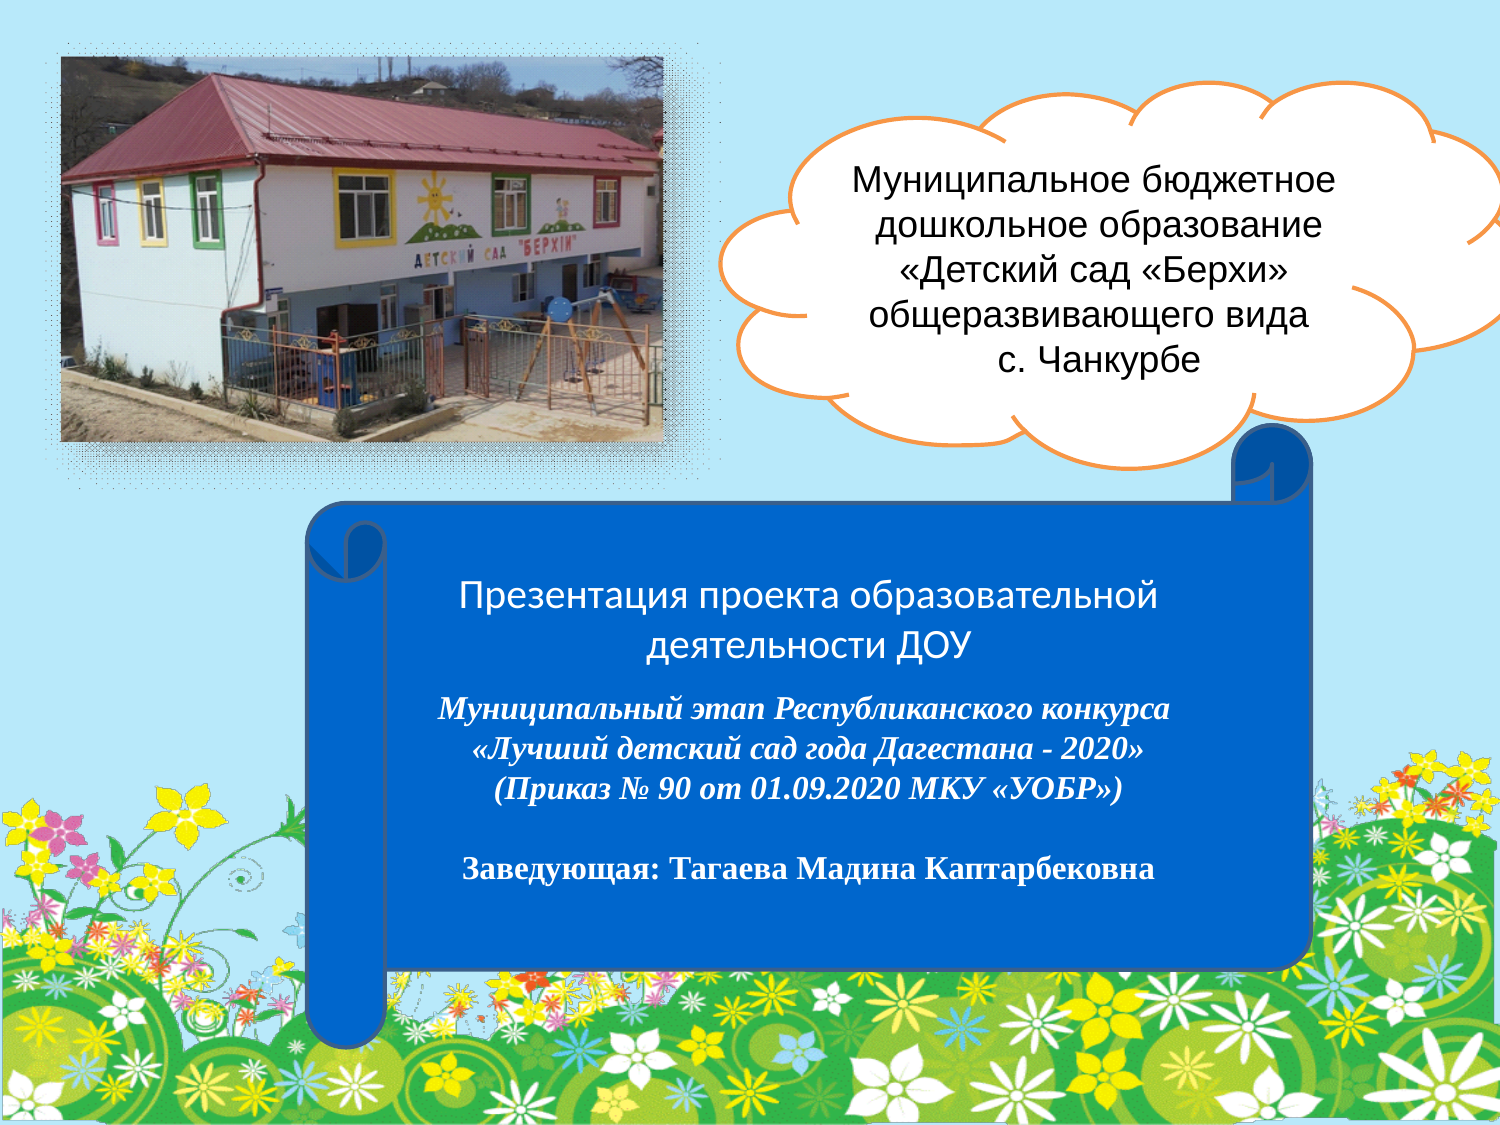

#
Муниципальное бюджетное дошкольное образование «Детский сад «Берхи» общеразвивающего вида
 с. Чанкурбе
Презентация проекта образовательной деятельности ДОУ
Муниципальный этап Республиканского конкурса
«Лучший детский сад года Дагестана - 2020»
(Приказ № 90 от 01.09.2020 МКУ «УОБР»)
Заведующая: Тагаева Мадина Каптарбековна